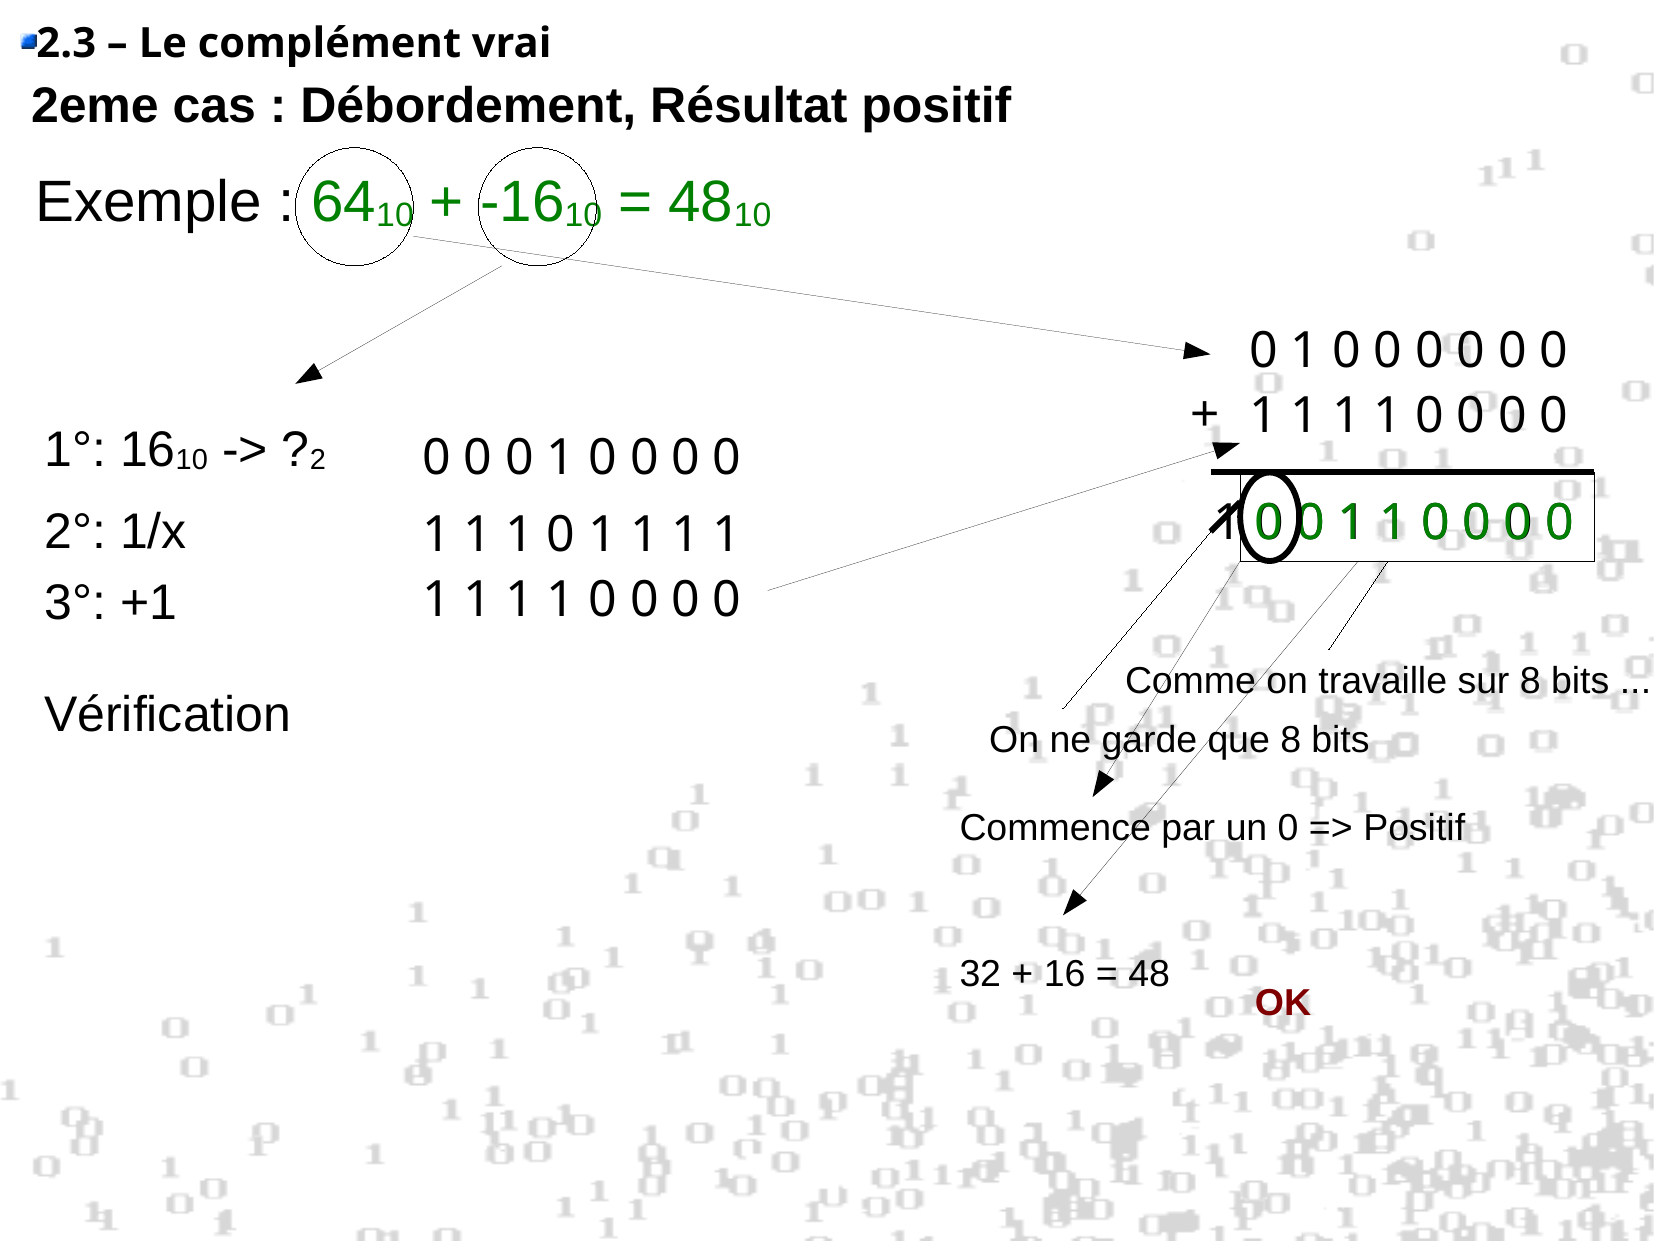

2.3 – Le complément vrai
2eme cas : Débordement, Résultat positif
Exemple : 6410 + -1610 = 4810
0 1 0 0 0 0 0 0
1 1 1 1 0 0 0 0
+
1°: 1610 -> ?2
0 0 0 1 0 0 0 0
1 0 0 1 1 0 0 0 0
0 0 1 1 0 0 0 0
1 1 1 0 1 1 1 1
2°: 1/x
1 1 1 1 0 0 0 0
3°: +1
Comme on travaille sur 8 bits ...
Vérification
On ne garde que 8 bits
Commence par un 0 => Positif
32 + 16 = 48
OK